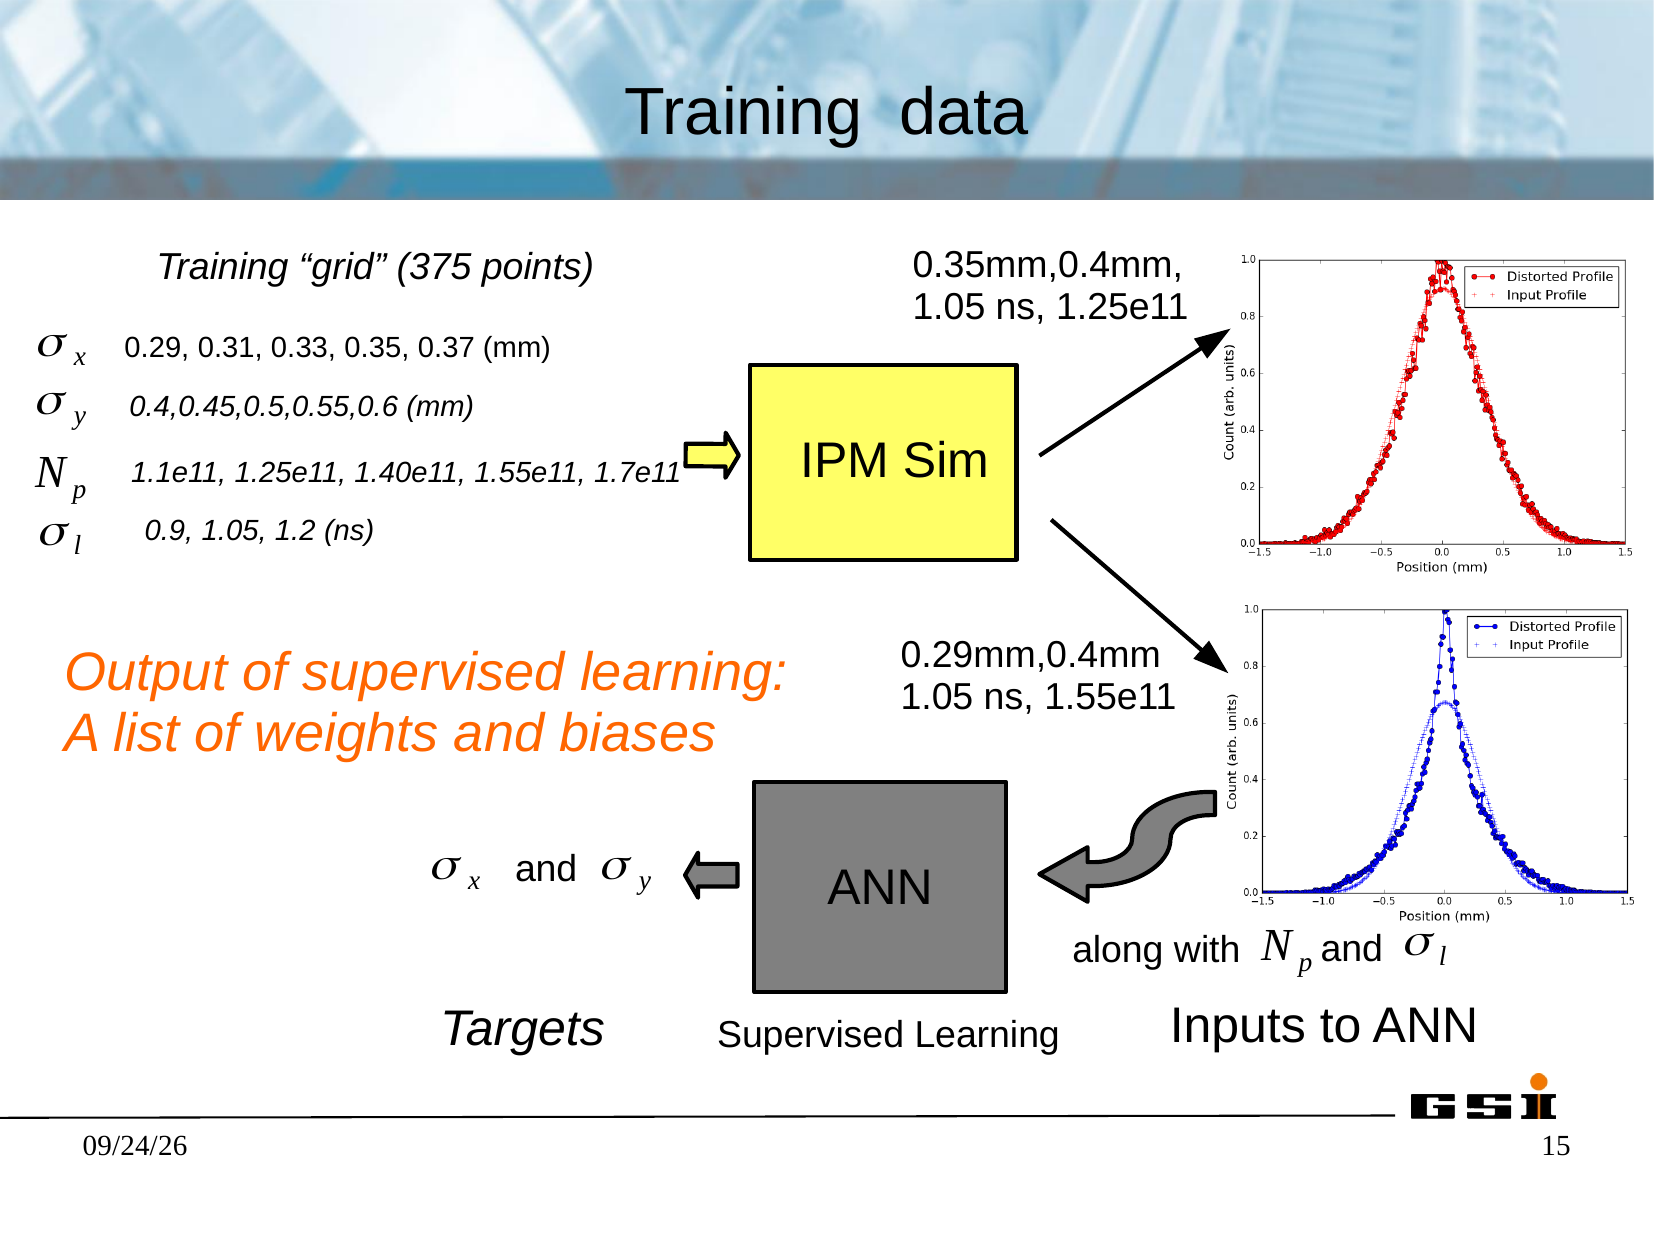

# Training data
0.35mm,0.4mm,
1.05 ns, 1.25e11
Training “grid” (375 points)
| |
| --- |
| |
| |
| |
0.29, 0.31, 0.33, 0.35, 0.37 (mm)
0.4,0.45,0.5,0.55,0.6 (mm)
IPM Sim
1.1e11, 1.25e11, 1.40e11, 1.55e11, 1.7e11
0.9, 1.05, 1.2 (ns)
0.29mm,0.4mm
1.05 ns, 1.55e11
Output of supervised learning:
A list of weights and biases
ANN
and
and
along with
Inputs to ANN
Targets
Supervised Learning
15